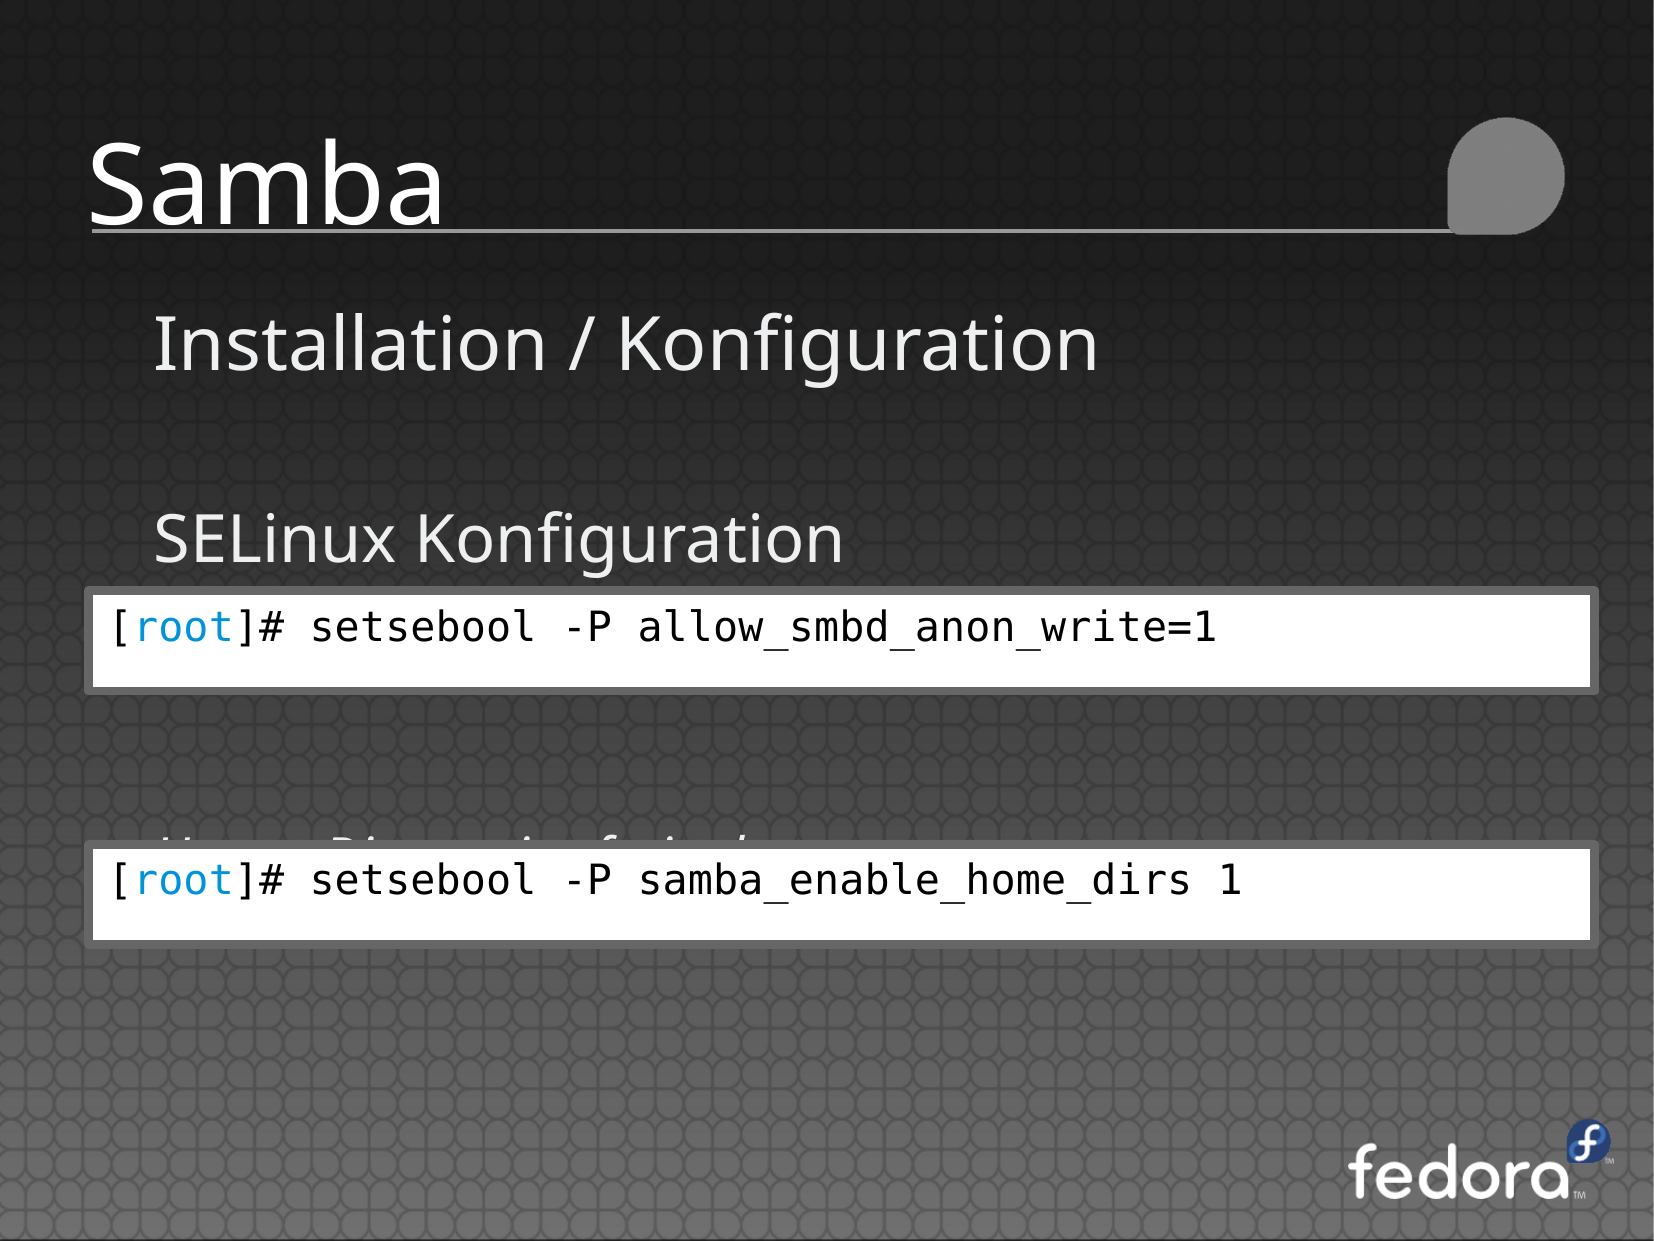

# Samba
Installation / Konfiguration
SELinux Konfiguration
Home Directories freigeben:
[root]# setsebool -P allow_smbd_anon_write=1
[root]# setsebool -P samba_enable_home_dirs 1